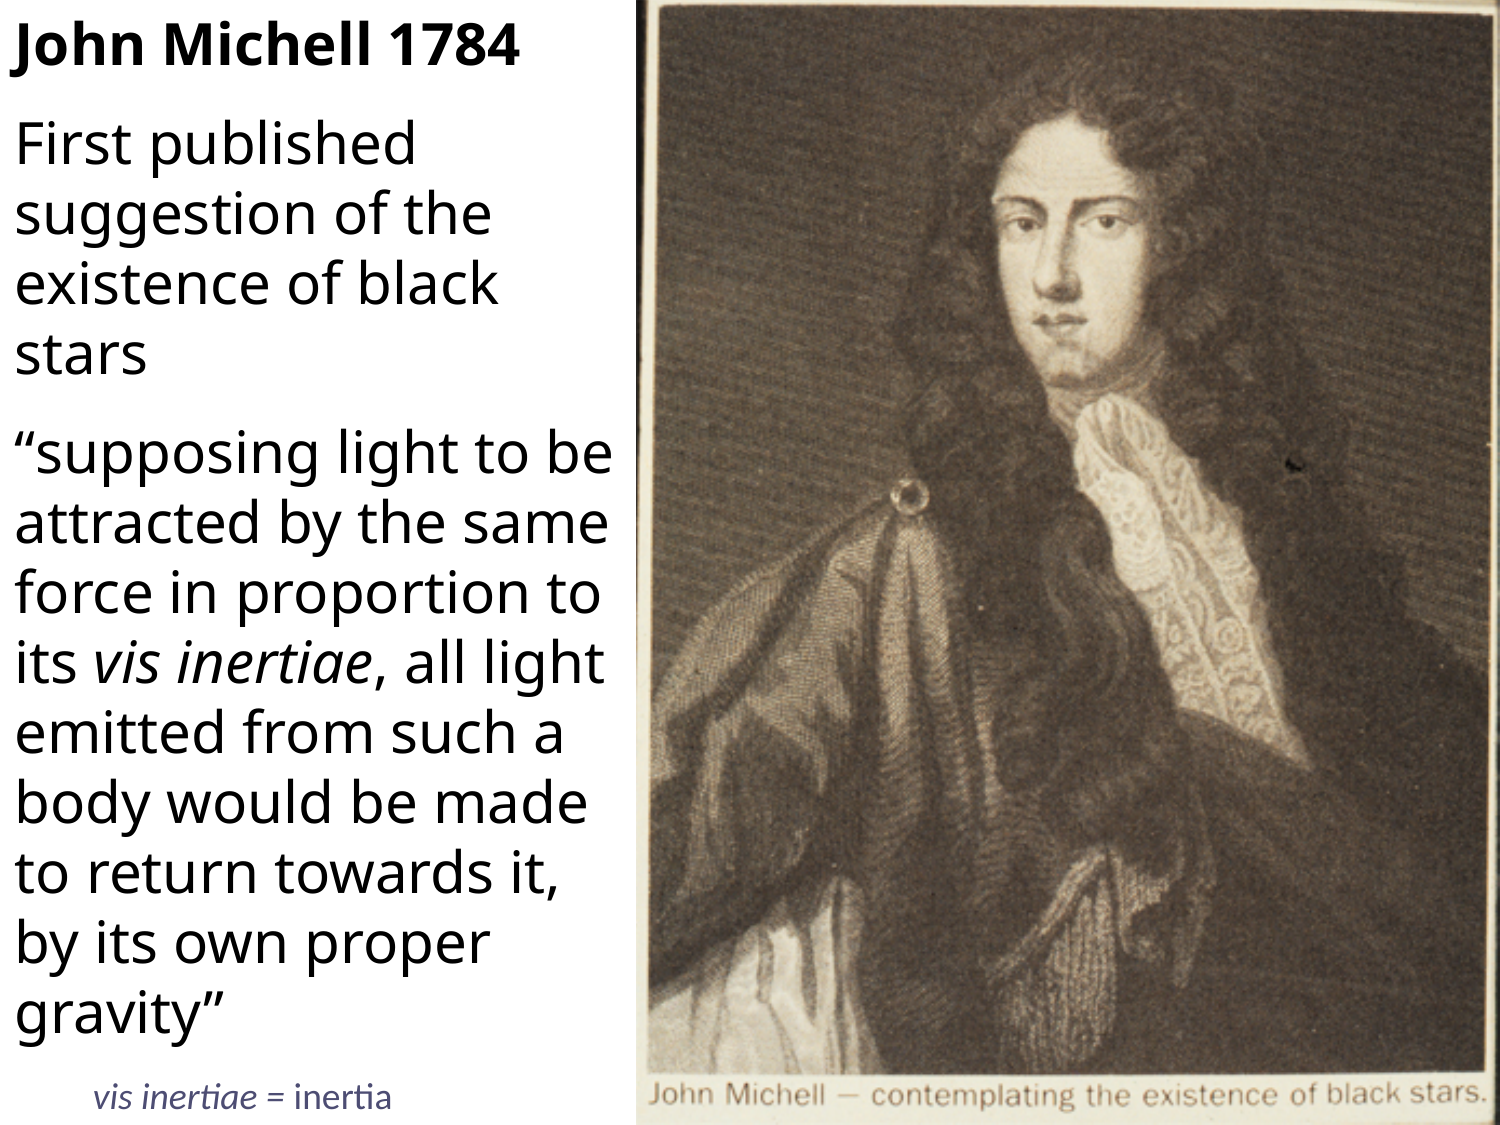

John Michell 1784
First published suggestion of the existence of black stars
“supposing light to be attracted by the same force in proportion to its vis inertiae, all light emitted from such a body would be made to return towards it, by its own proper gravity”
vis inertiae = inertia